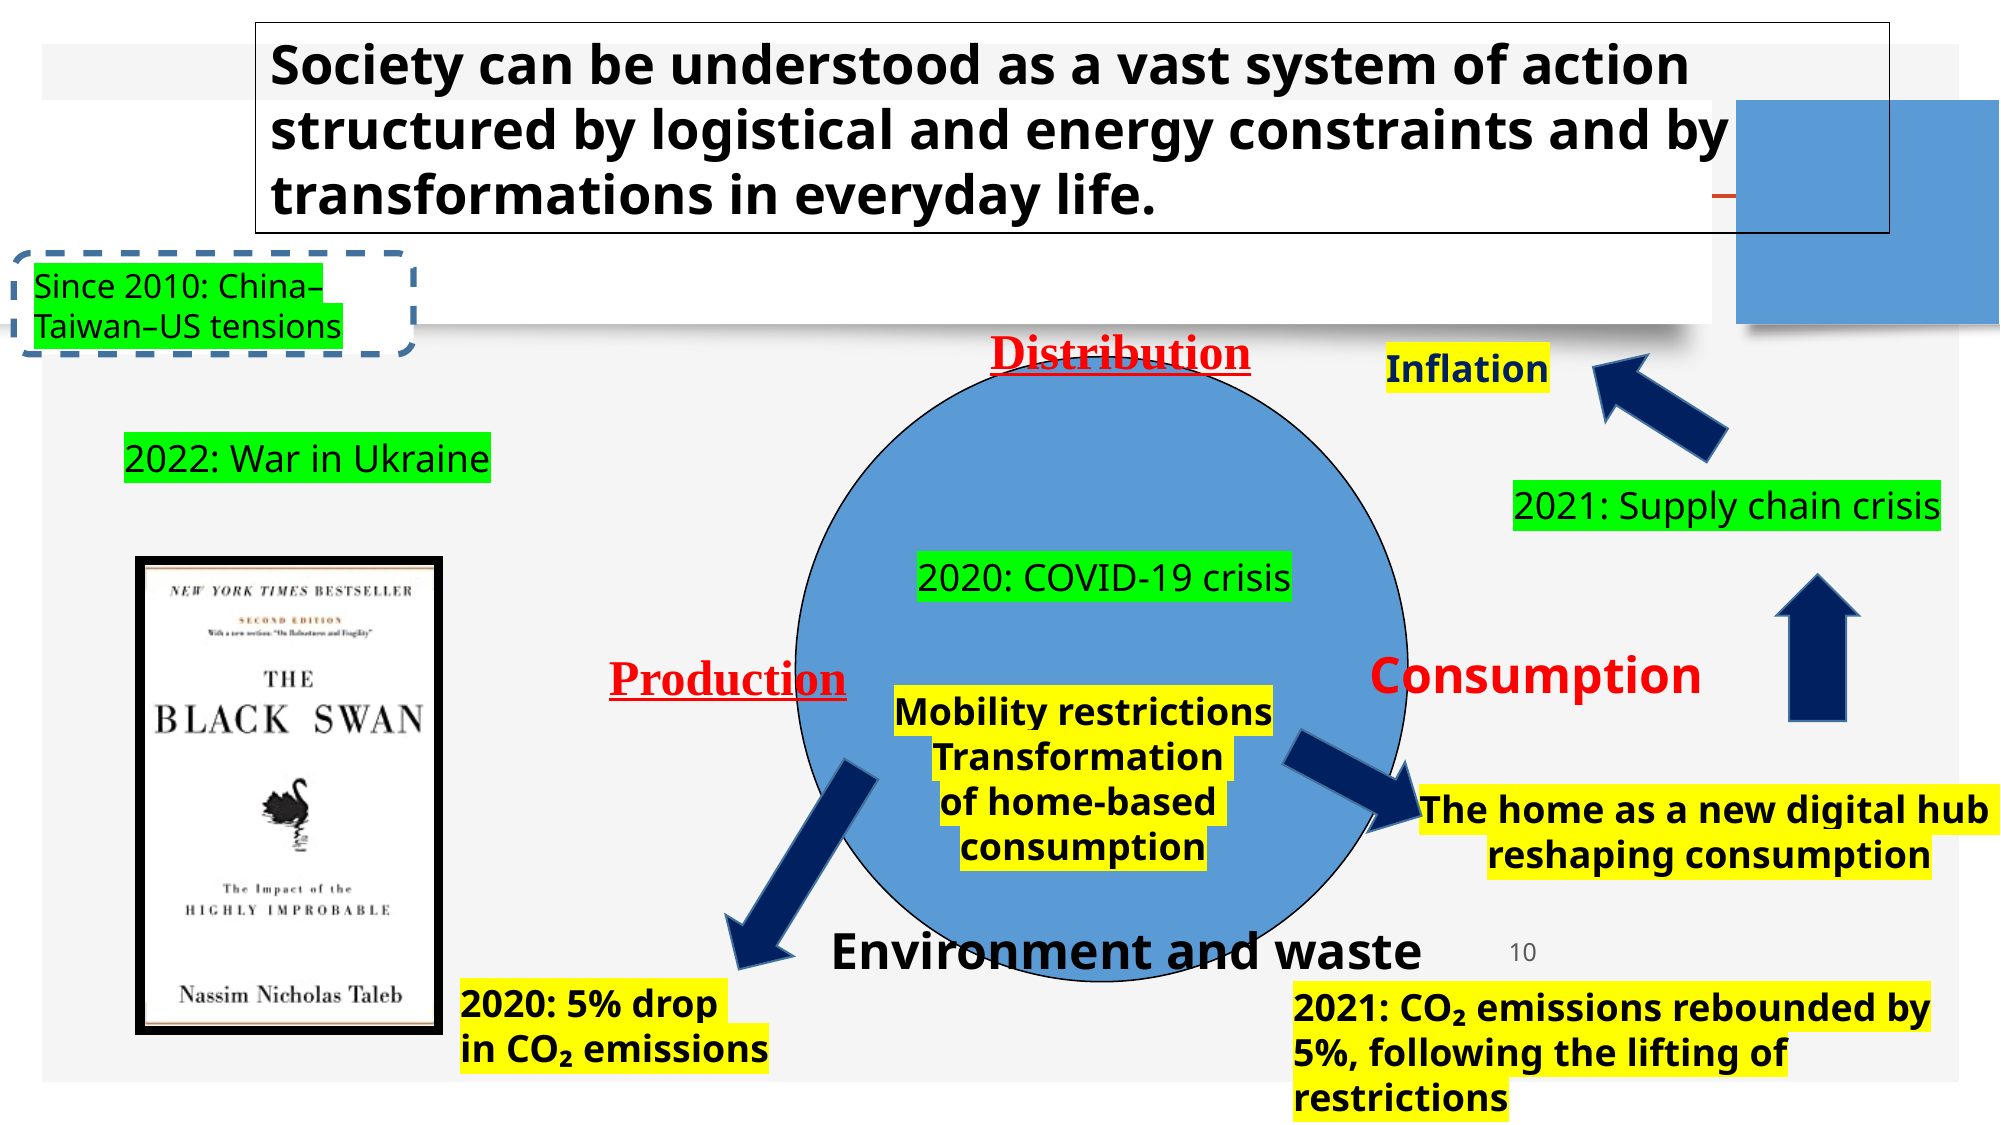

# Society can be understood as a vast system of action structured by logistical and energy constraints and by transformations in everyday life.
Since 2010: China–Taiwan–US tensions
Distribution
Inflation
2022: War in Ukraine
2021: Supply chain crisis
2020: COVID-19 crisis
Mobility restrictions
Transformation
of home-based
consumption
Consumption
Production
The home as a new digital hub
reshaping consumption
Environment and waste
2020: 5% drop
in CO₂ emissions
2021: CO₂ emissions rebounded by 5%, following the lifting of restrictions